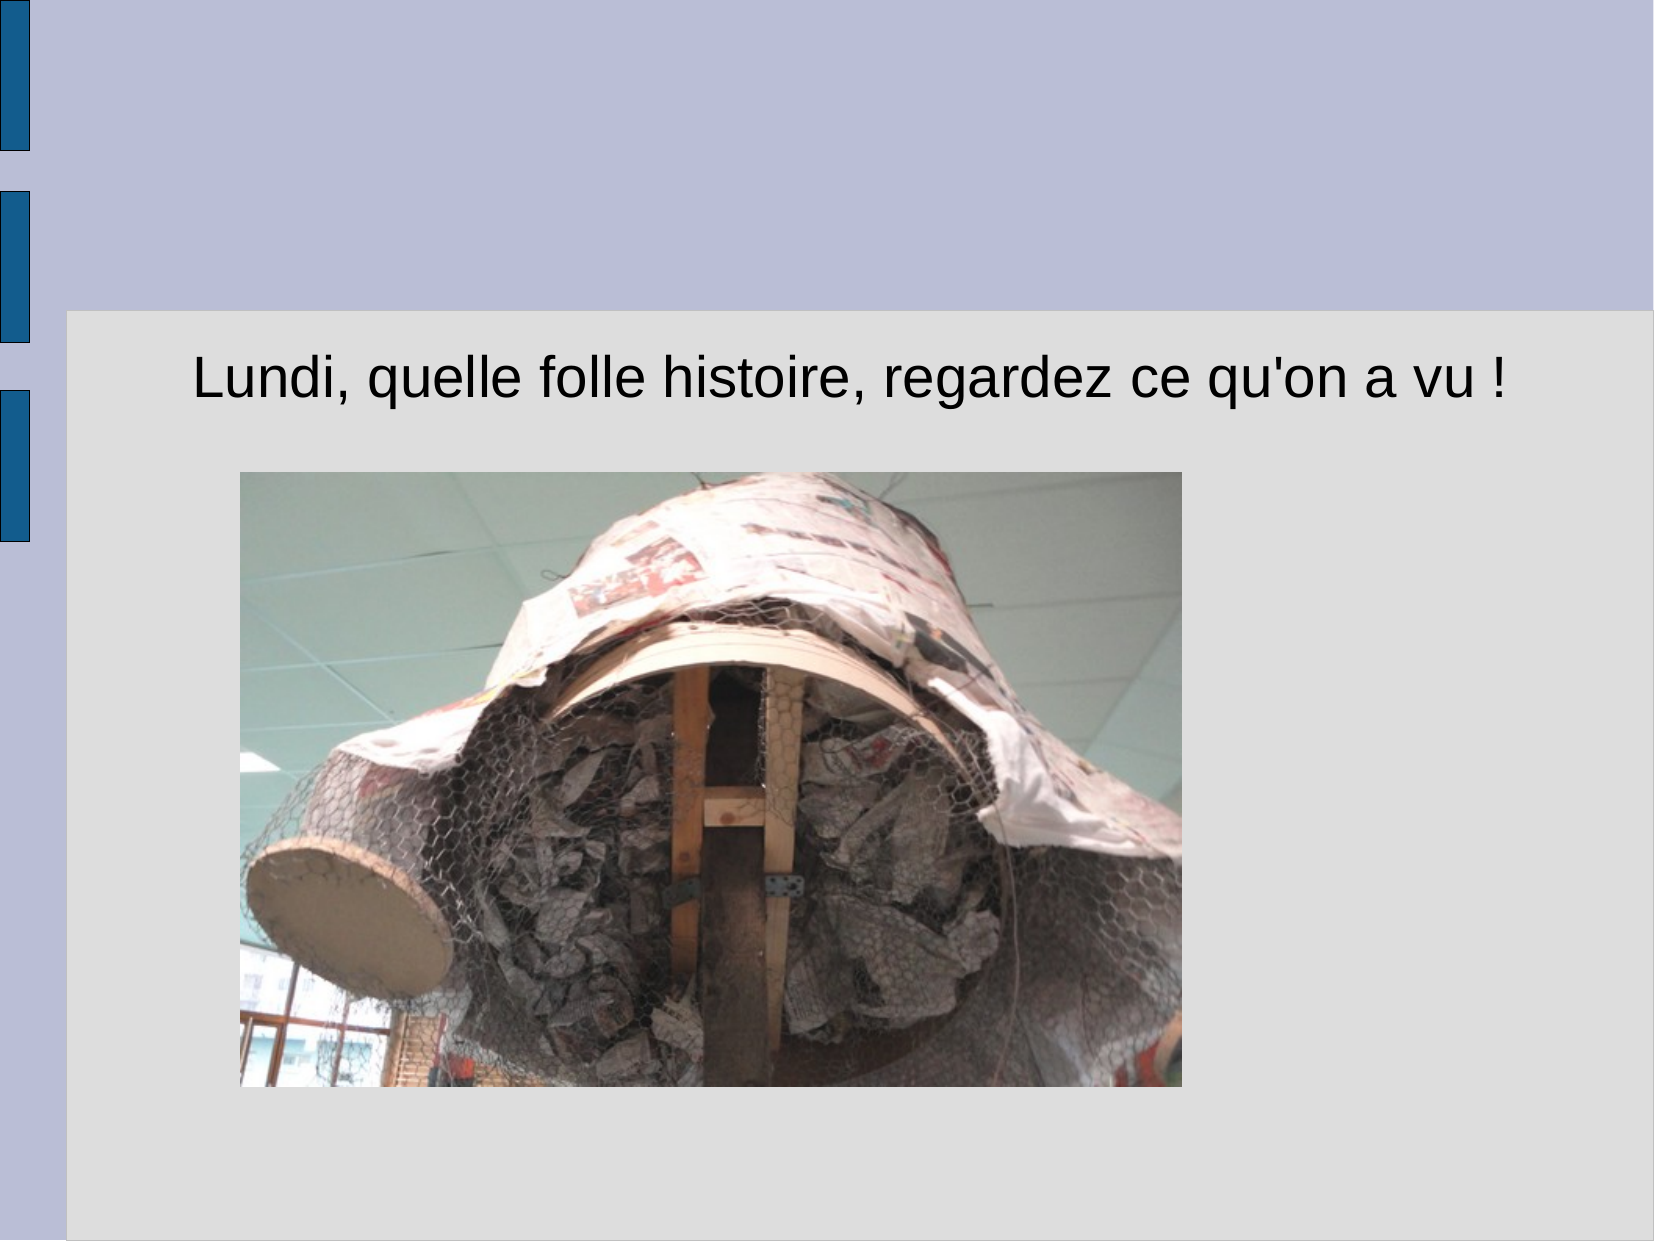

#
Lundi, quelle folle histoire, regardez ce qu'on a vu !